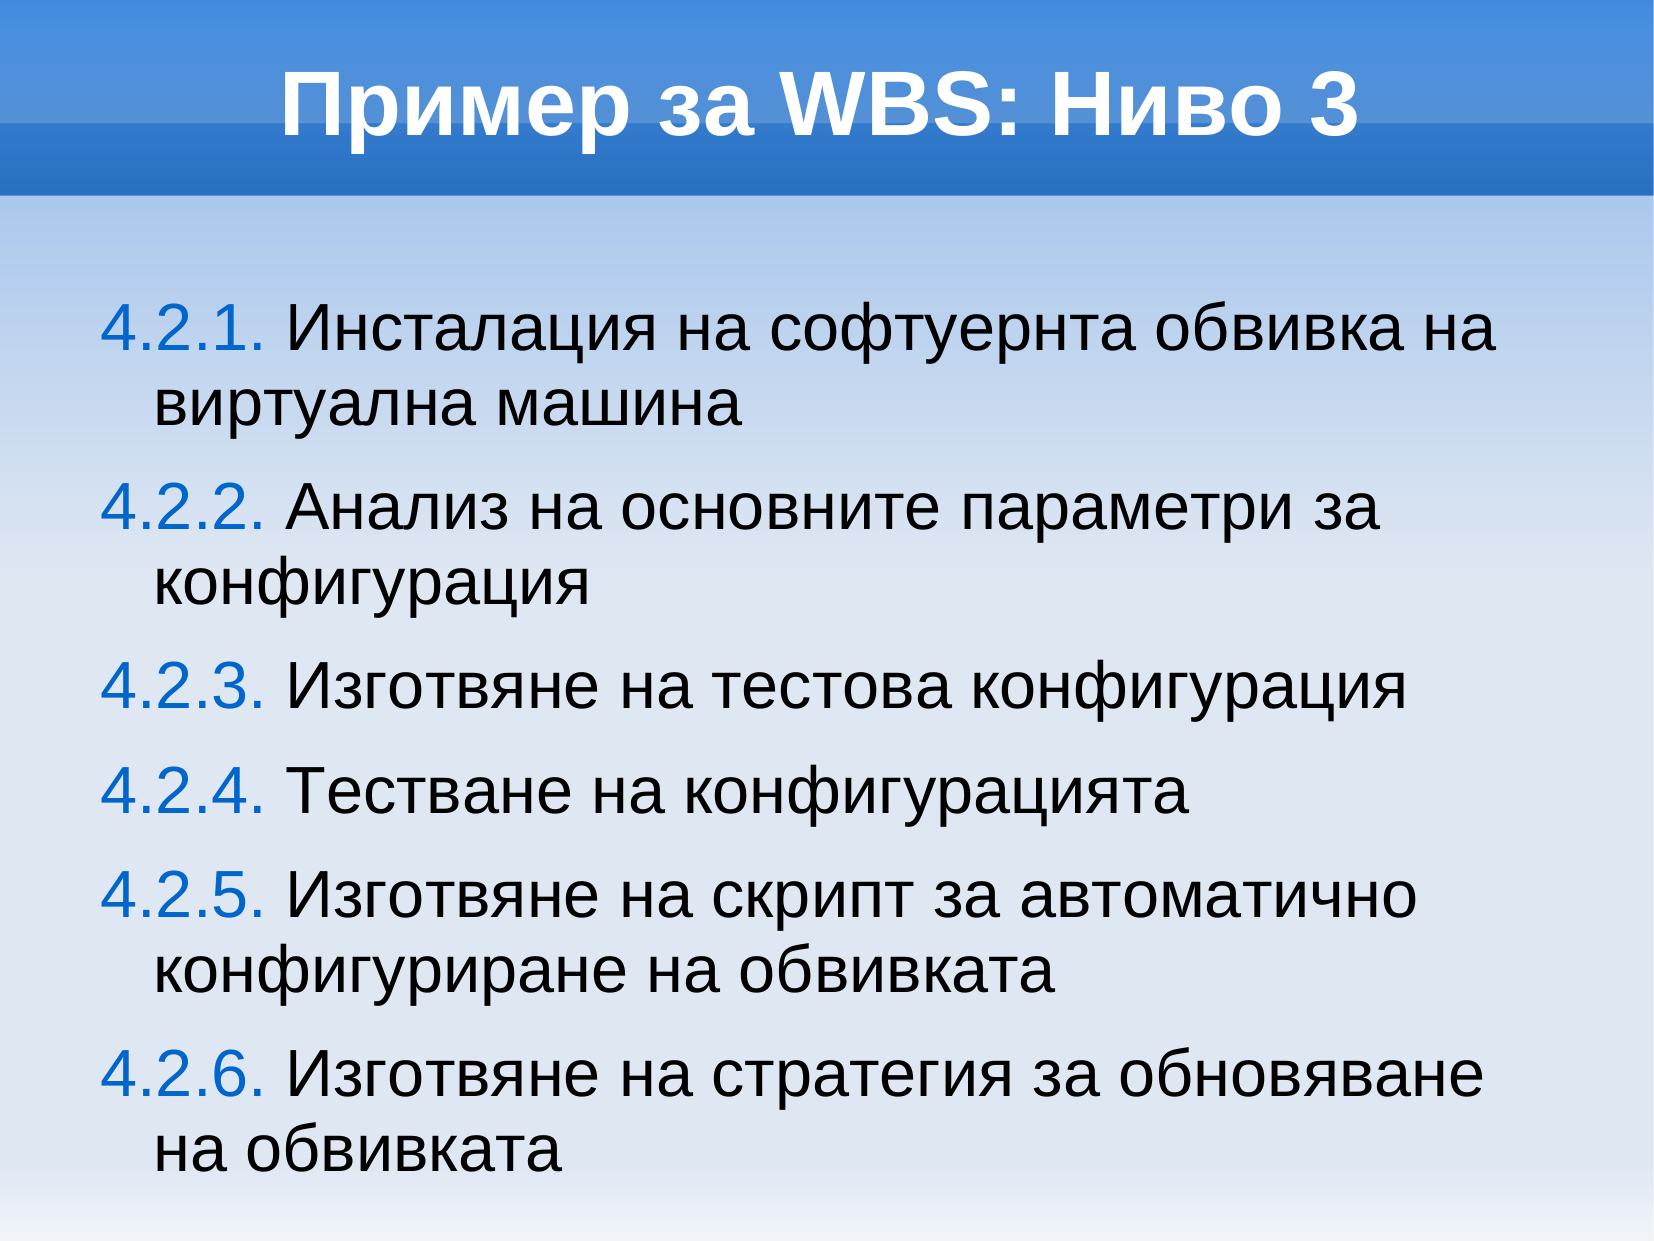

# Пример за WBS: Ниво 3
Инсталация на софтуернта обвивка на виртуална машина
Анализ на основните параметри за конфигурация
Изготвяне на тестова конфигурация
Тестване на конфигурацията
Изготвяне на скрипт за автоматично конфигуриране на обвивката
Изготвяне на стратегия за обновяване на обвивката